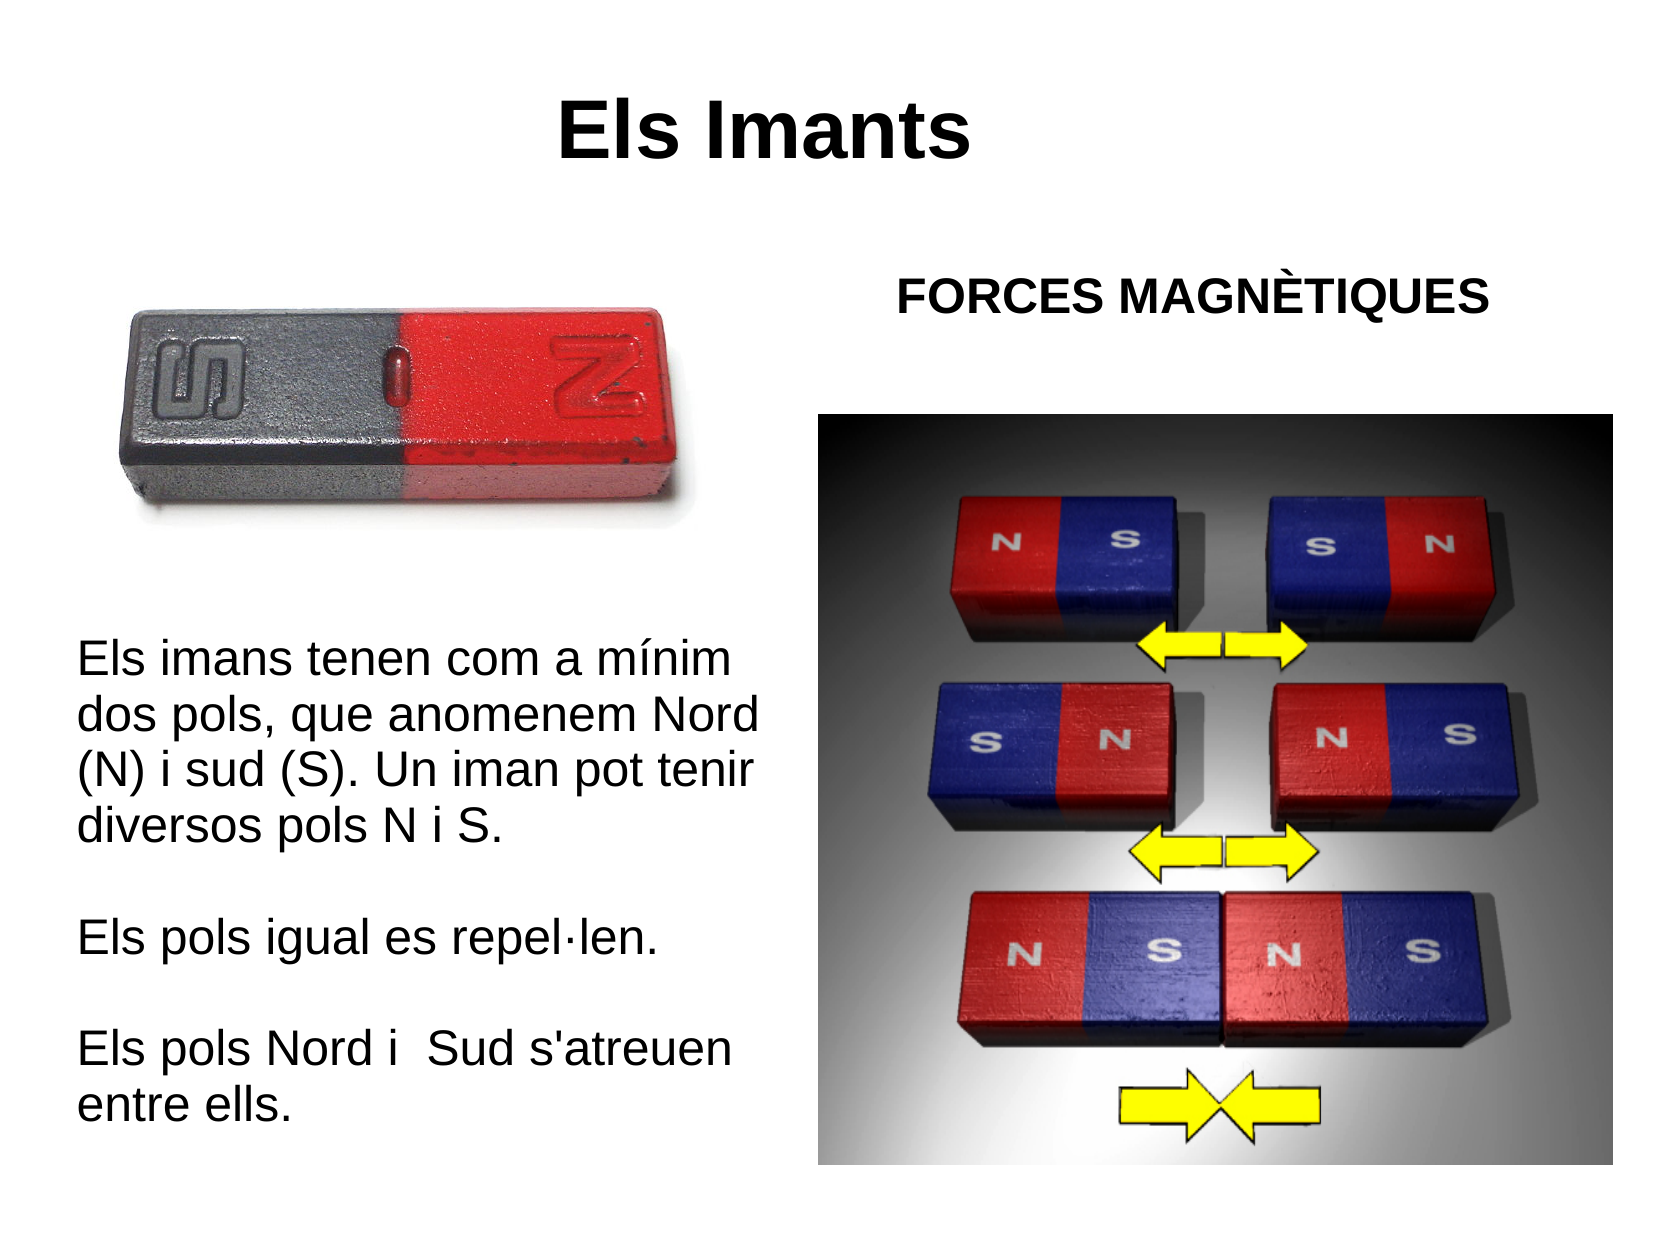

Els Imants
FORCES MAGNÈTIQUES
Els imans tenen com a mínim dos pols, que anomenem Nord (N) i sud (S). Un iman pot tenir diversos pols N i S.
Els pols igual es repel·len.
Els pols Nord i Sud s'atreuen entre ells.
3